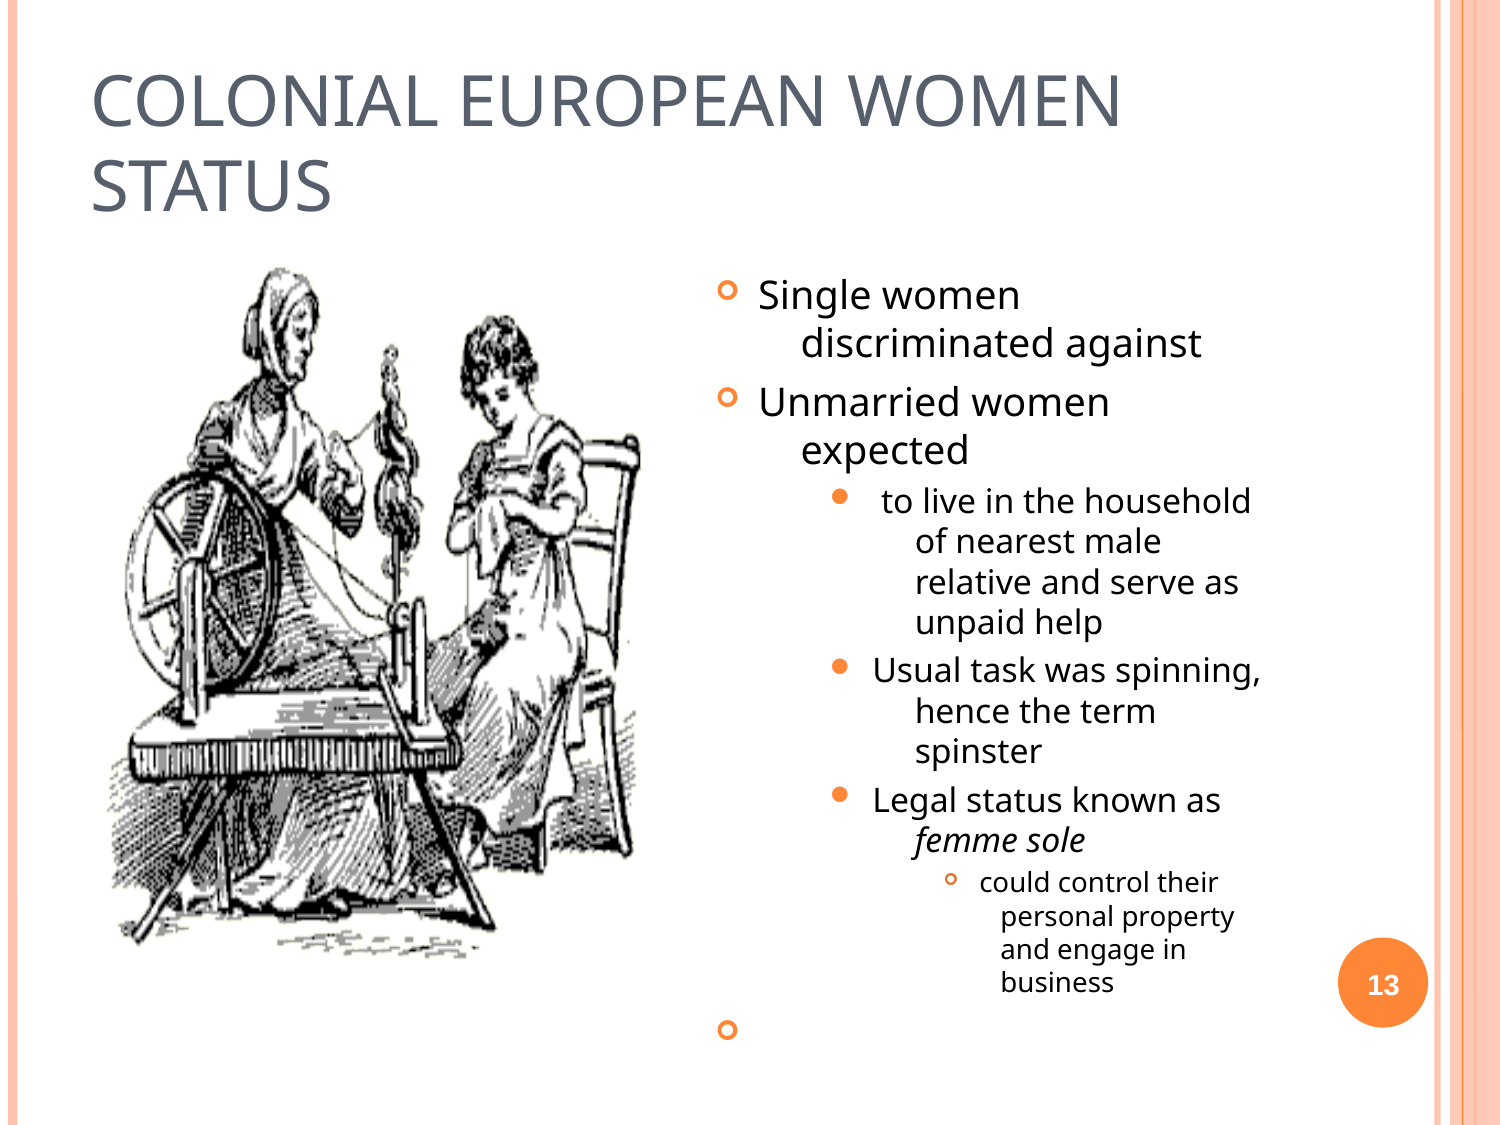

# Colonial European Women Status
Single women discriminated against
Unmarried women expected
 to live in the household of nearest male relative and serve as unpaid help
Usual task was spinning, hence the term spinster
Legal status known as femme sole
 could control their personal property and engage in business